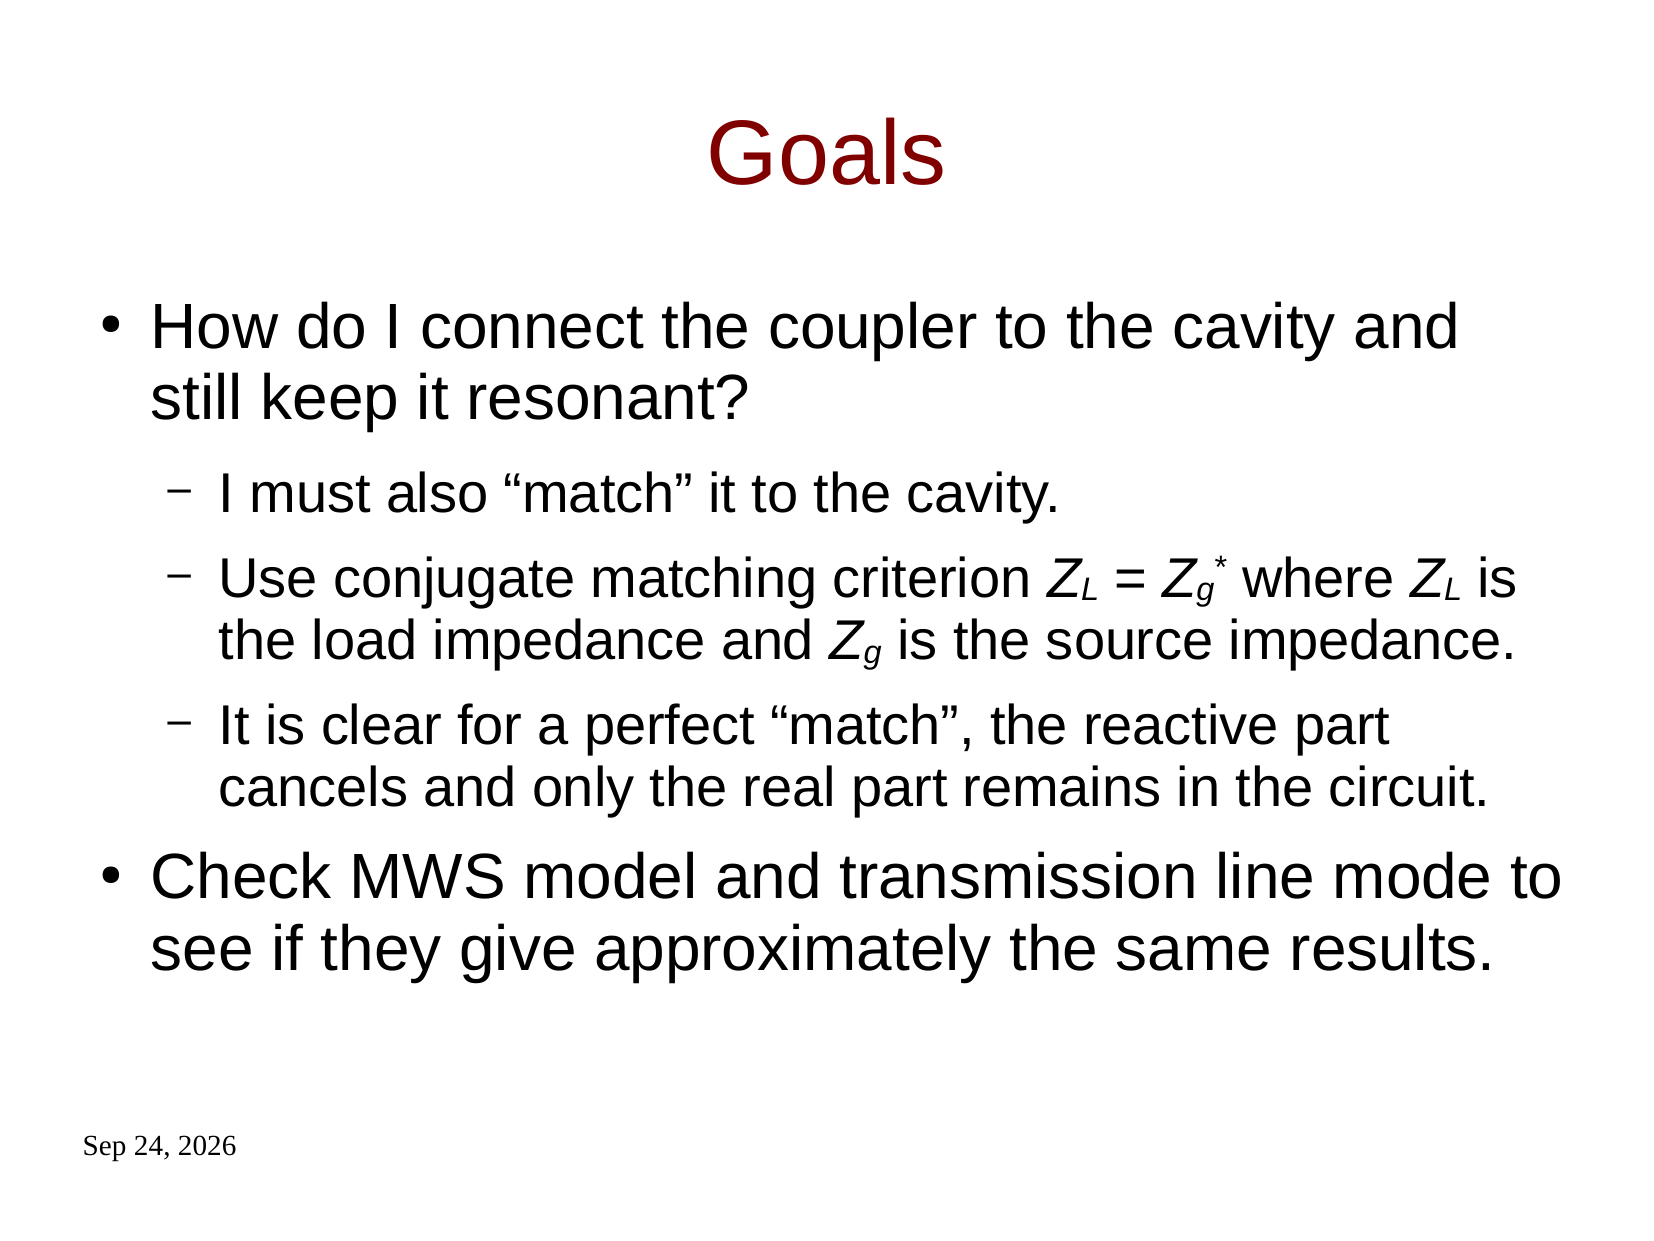

# Goals
How do I connect the coupler to the cavity and still keep it resonant?
I must also “match” it to the cavity.
Use conjugate matching criterion ZL = Zg* where ZL is the load impedance and Zg is the source impedance.
It is clear for a perfect “match”, the reactive part cancels and only the real part remains in the circuit.
Check MWS model and transmission line mode to see if they give approximately the same results.